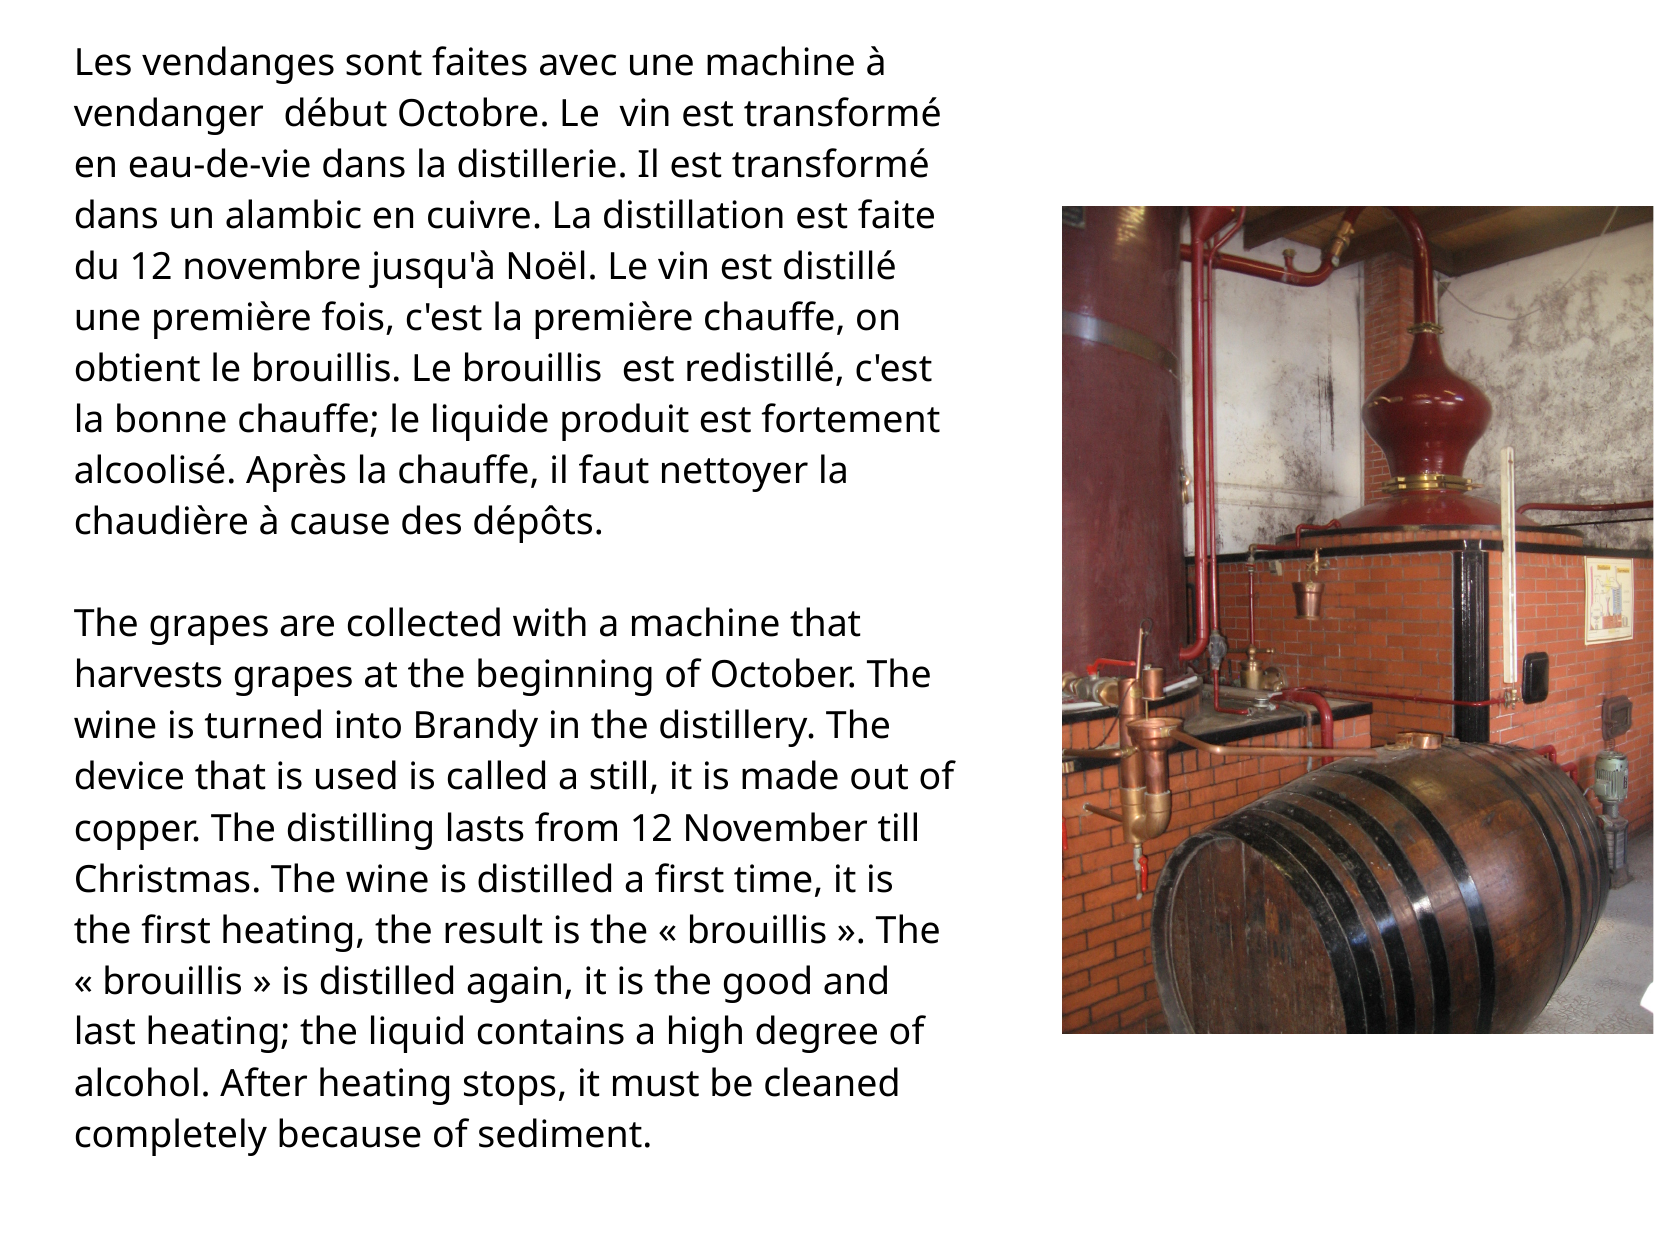

Les vendanges sont faites avec une machine à vendanger début Octobre. Le vin est transformé en eau-de-vie dans la distillerie. Il est transformé dans un alambic en cuivre. La distillation est faite du 12 novembre jusqu'à Noël. Le vin est distillé une première fois, c'est la première chauffe, on obtient le brouillis. Le brouillis est redistillé, c'est la bonne chauffe; le liquide produit est fortement alcoolisé. Après la chauffe, il faut nettoyer la chaudière à cause des dépôts.
The grapes are collected with a machine that harvests grapes at the beginning of October. The wine is turned into Brandy in the distillery. The device that is used is called a still, it is made out of copper. The distilling lasts from 12 November till Christmas. The wine is distilled a first time, it is the first heating, the result is the « brouillis ». The « brouillis » is distilled again, it is the good and last heating; the liquid contains a high degree of alcohol. After heating stops, it must be cleaned completely because of sediment.